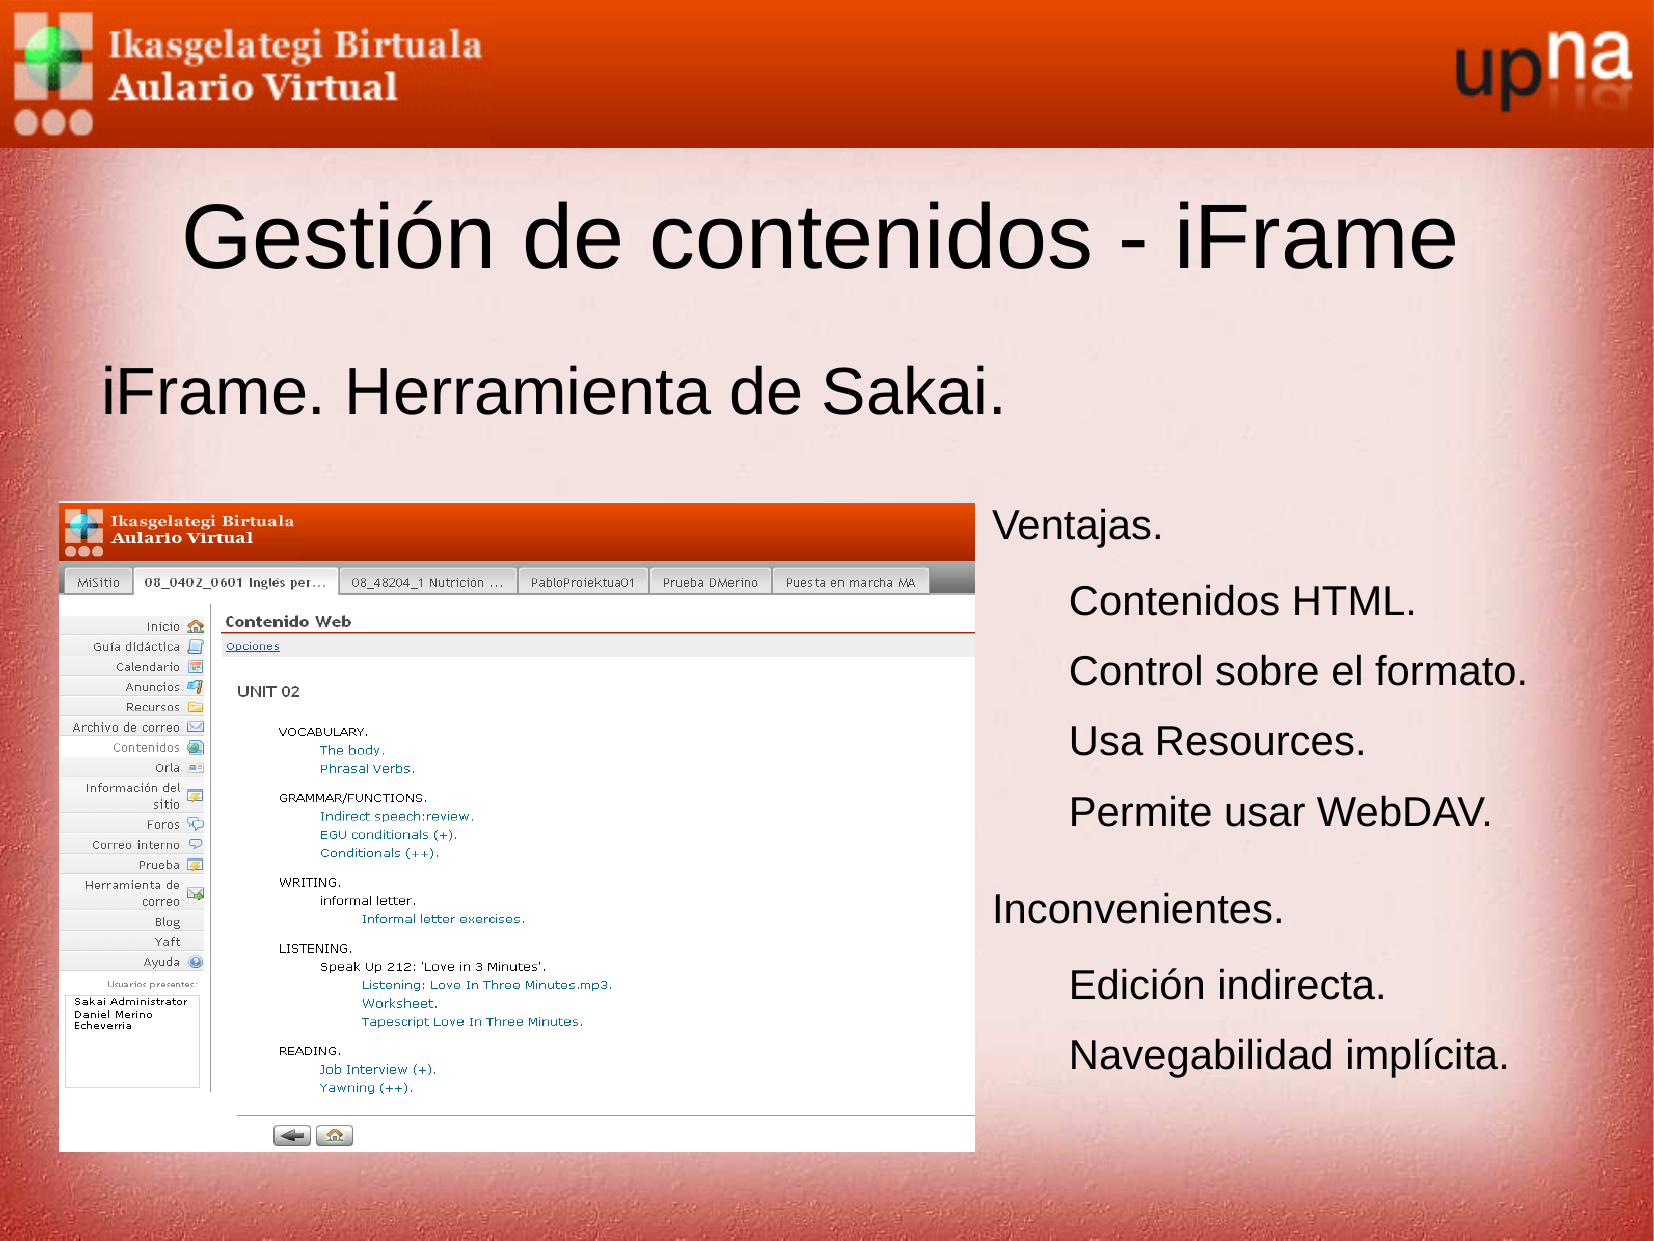

# Gestión de contenidos - iFrame
iFrame. Herramienta de Sakai.
Ventajas.
Contenidos HTML.
Control sobre el formato.
Usa Resources.
Permite usar WebDAV.
Inconvenientes.
Edición indirecta.
Navegabilidad implícita.